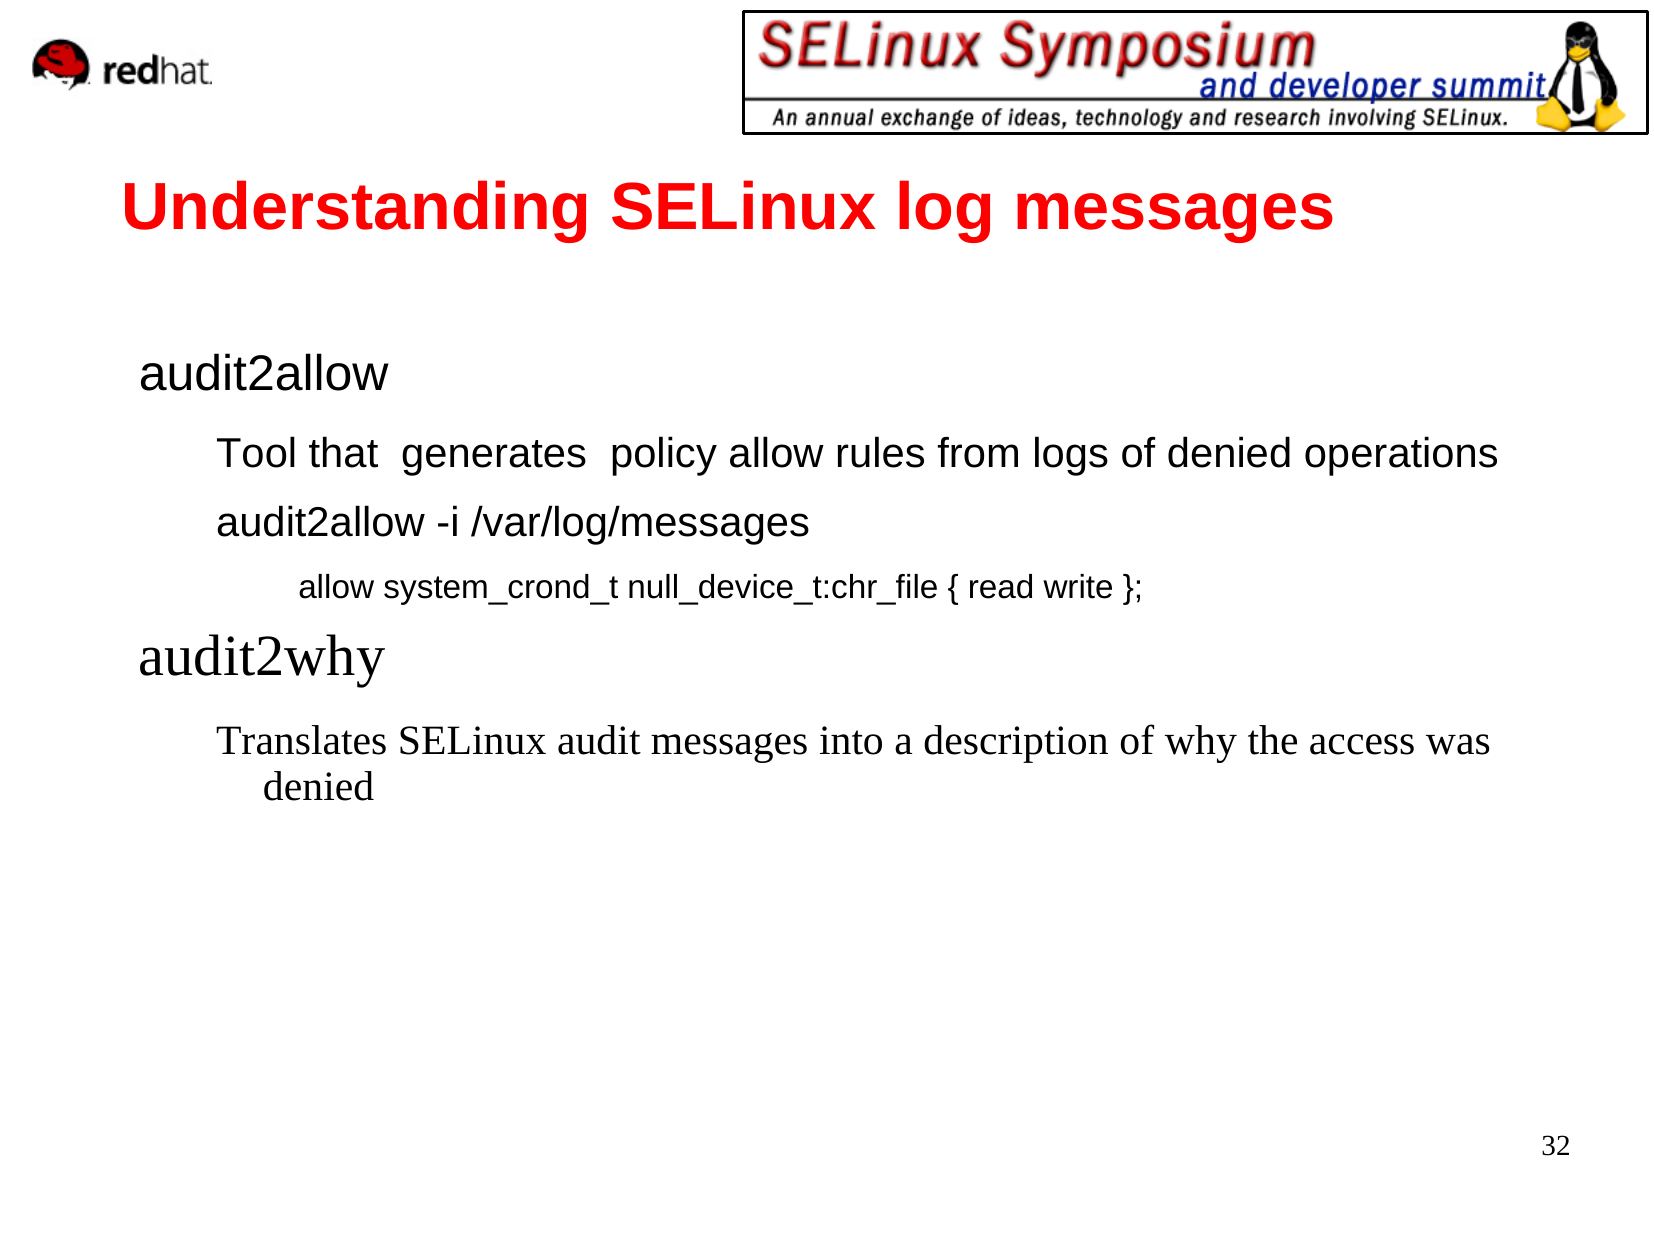

# Understanding SELinux log messages
audit2allow
Tool that generates policy allow rules from logs of denied operations
audit2allow -i /var/log/messages
allow system_crond_t null_device_t:chr_file { read write };
audit2why
Translates SELinux audit messages into a description of why the access was denied